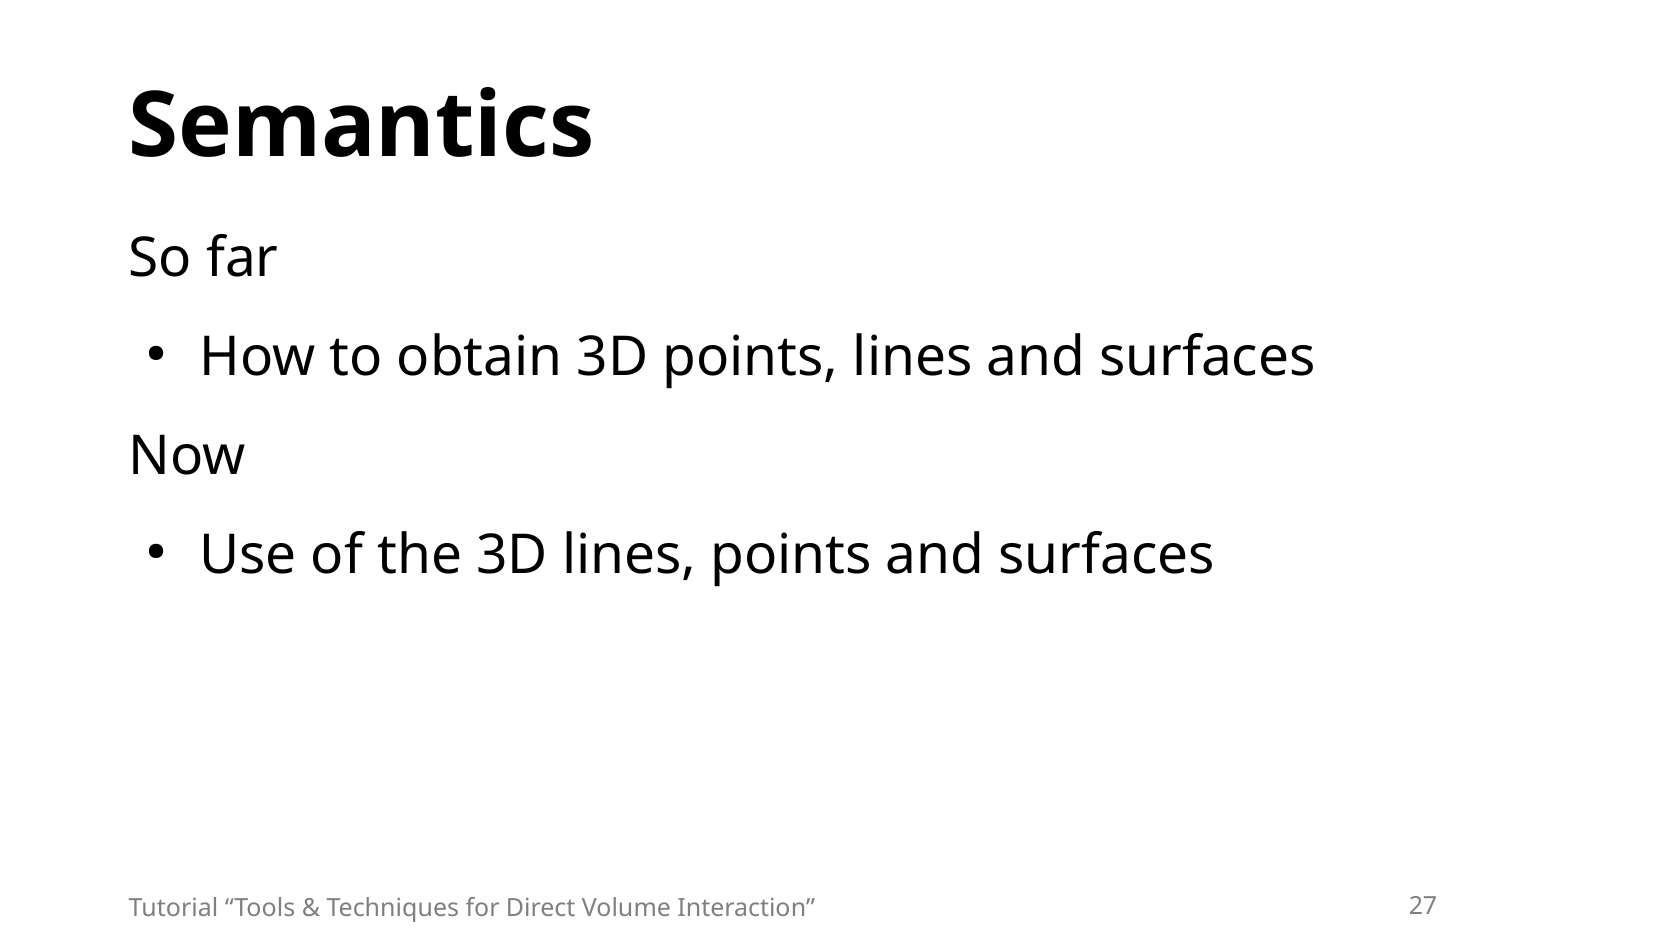

# Semantics
So far
How to obtain 3D points, lines and surfaces
Now
Use of the 3D lines, points and surfaces
27
Alexander Wiebel - Vortrag Fachhochschule Flensburg
2011-06-27